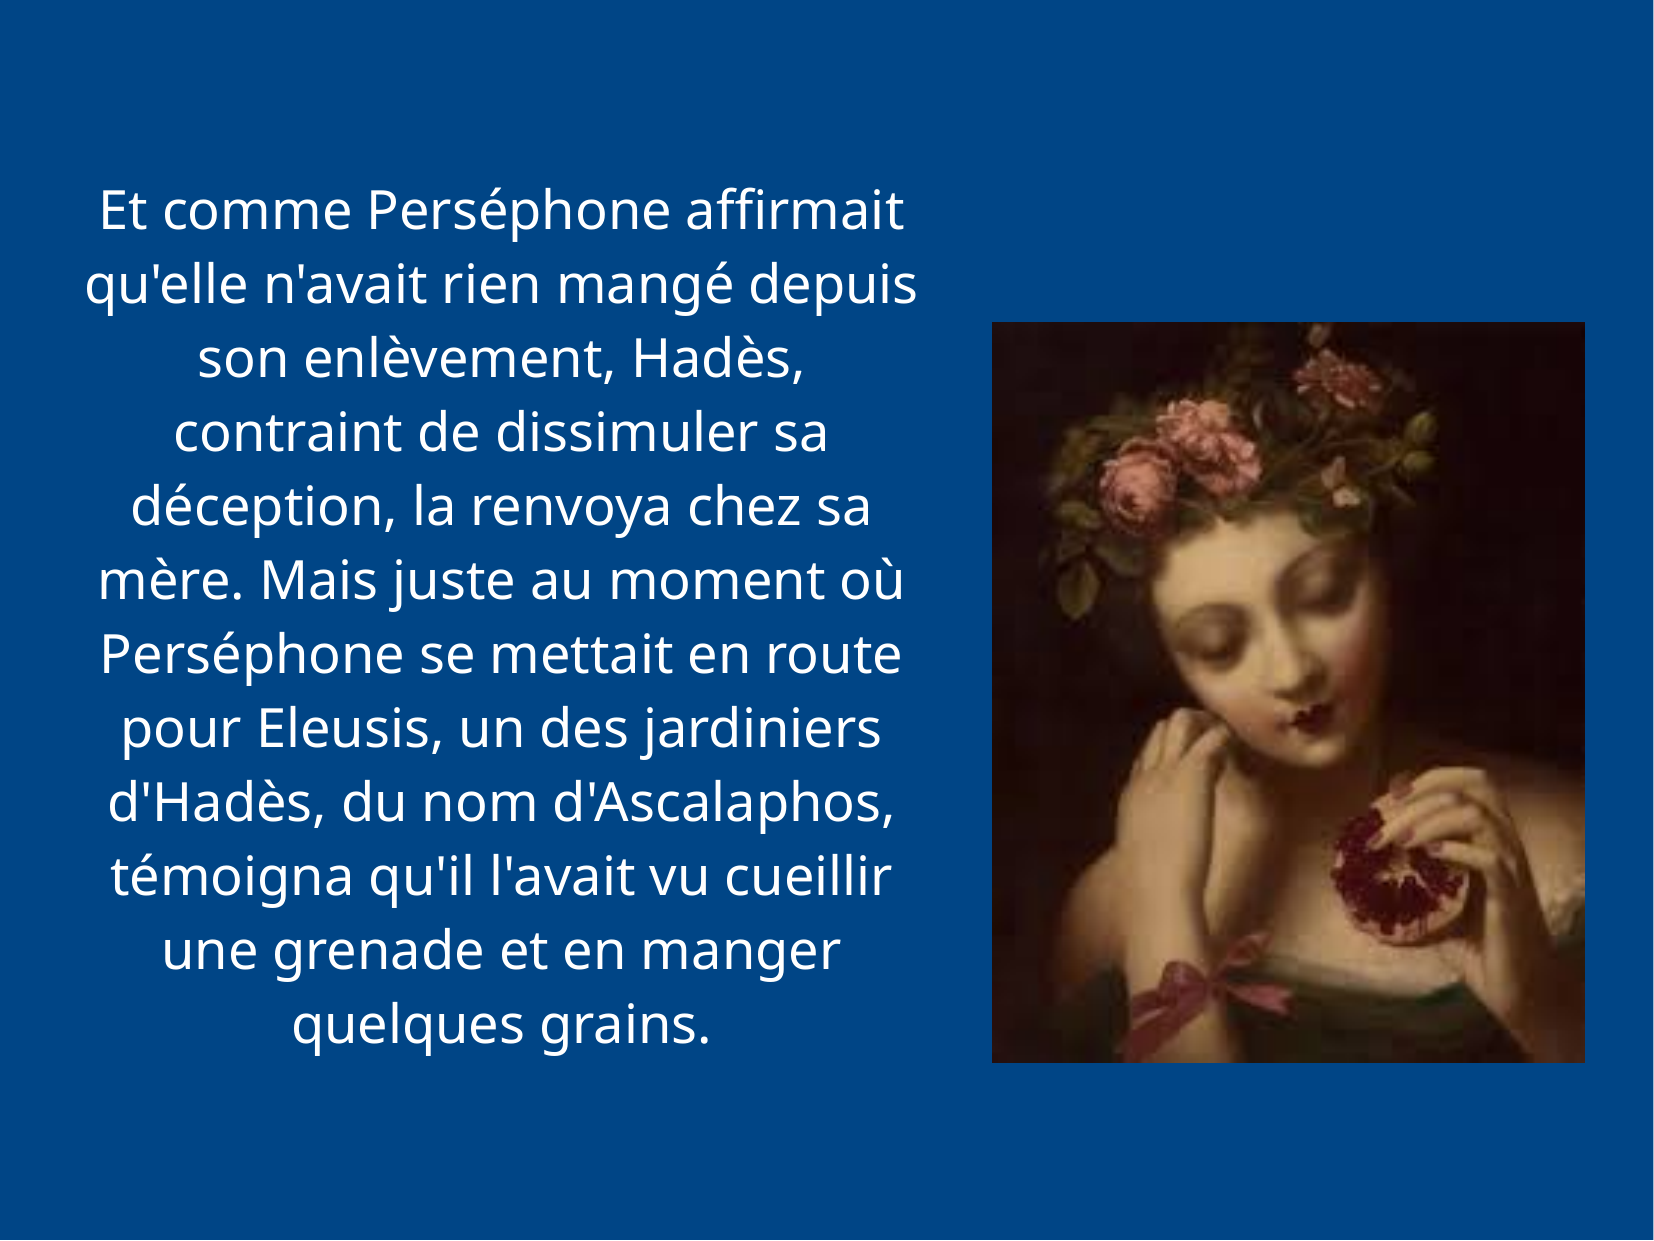

# Et comme Perséphone affirmait qu'elle n'avait rien mangé depuis son enlèvement, Hadès, contraint de dissimuler sa déception, la renvoya chez sa mère. Mais juste au moment où Perséphone se mettait en route pour Eleusis, un des jardiniers d'Hadès, du nom d'Ascalaphos, témoigna qu'il l'avait vu cueillir une grenade et en manger quelques grains.